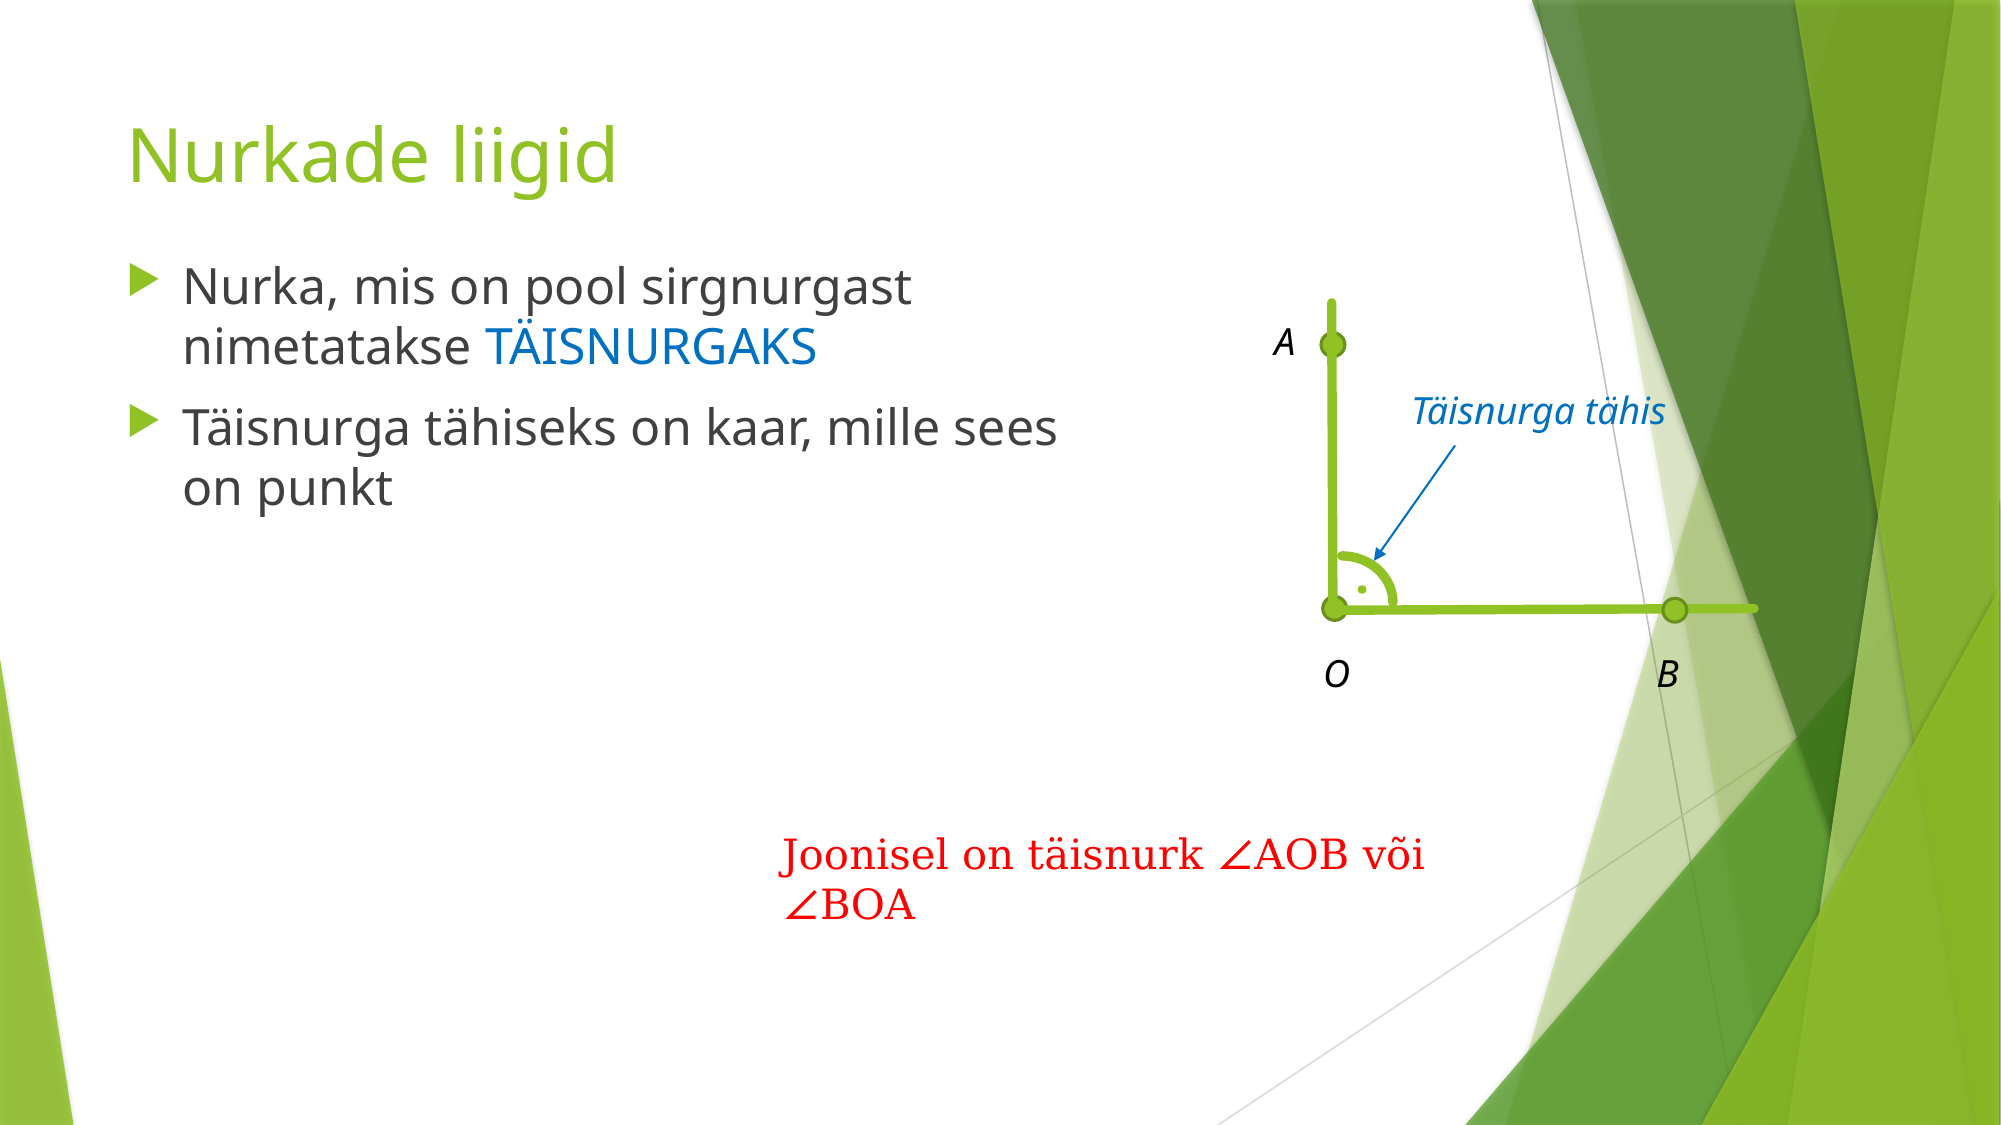

# Nurkade liigid
Nurka, mis on pool sirgnurgast nimetatakse TÄISNURGAKS
Täisnurga tähiseks on kaar, mille sees on punkt
A
Täisnurga tähis
.
O
B
Joonisel on täisnurk ∠AOB või ∠BOA